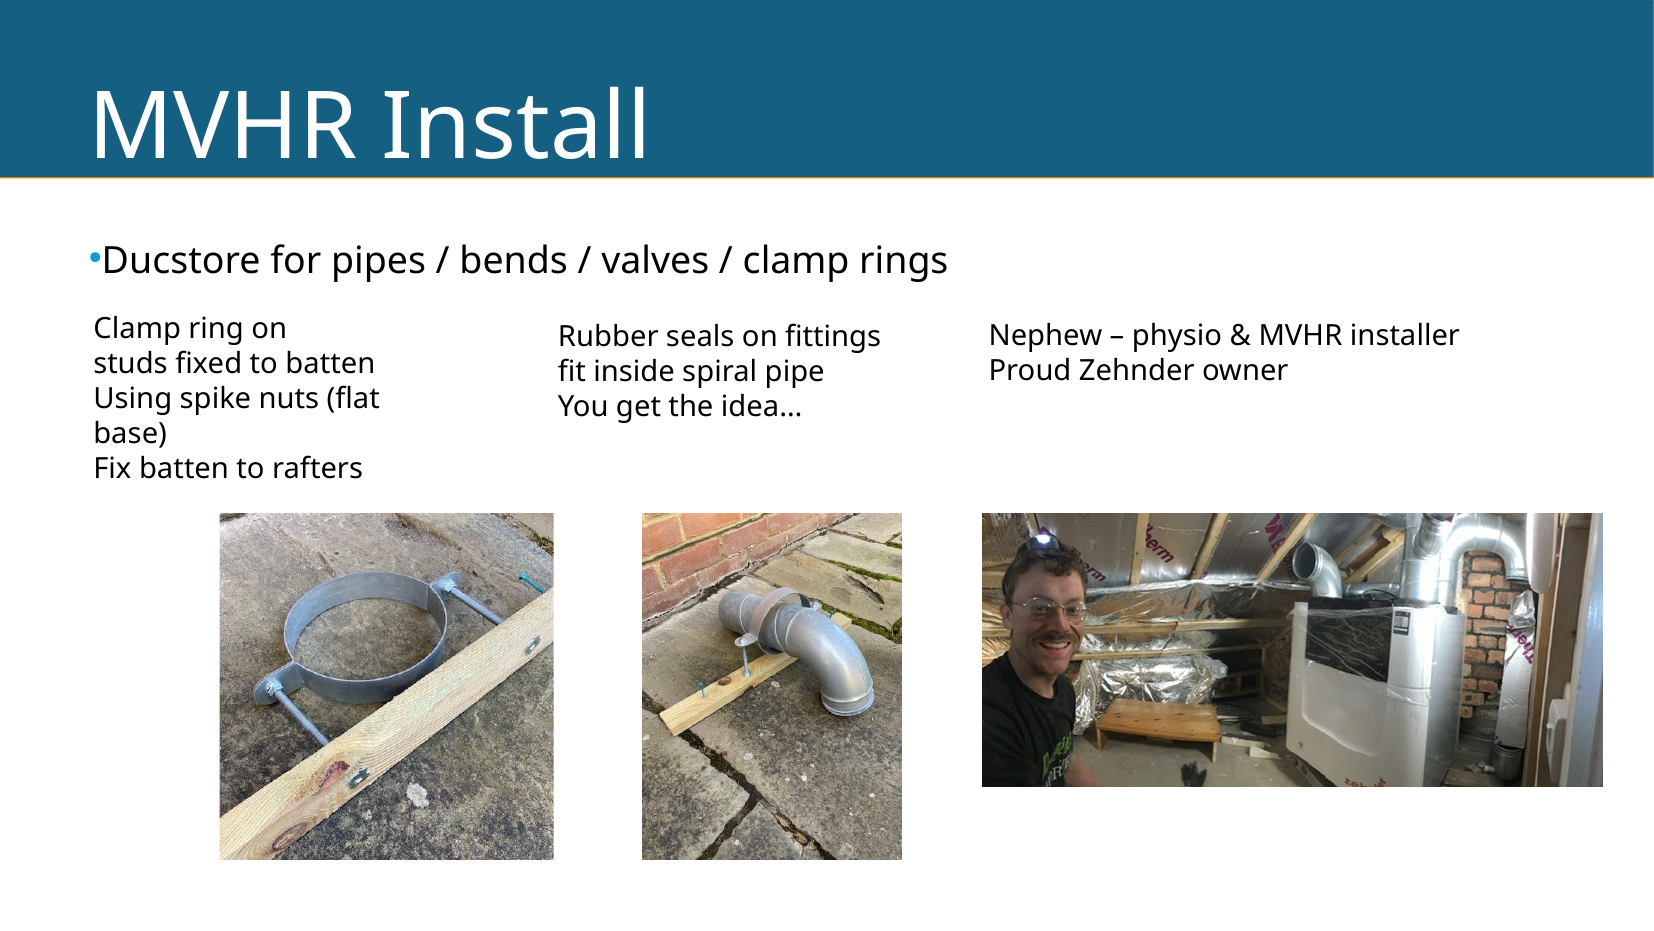

# MVHR Install
Ducstore for pipes / bends / valves / clamp rings
Clamp ring on
studs fixed to batten
Using spike nuts (flat base)
Fix batten to rafters
Nephew – physio & MVHR installer
Proud Zehnder owner
Rubber seals on fittings
fit inside spiral pipe
You get the idea…